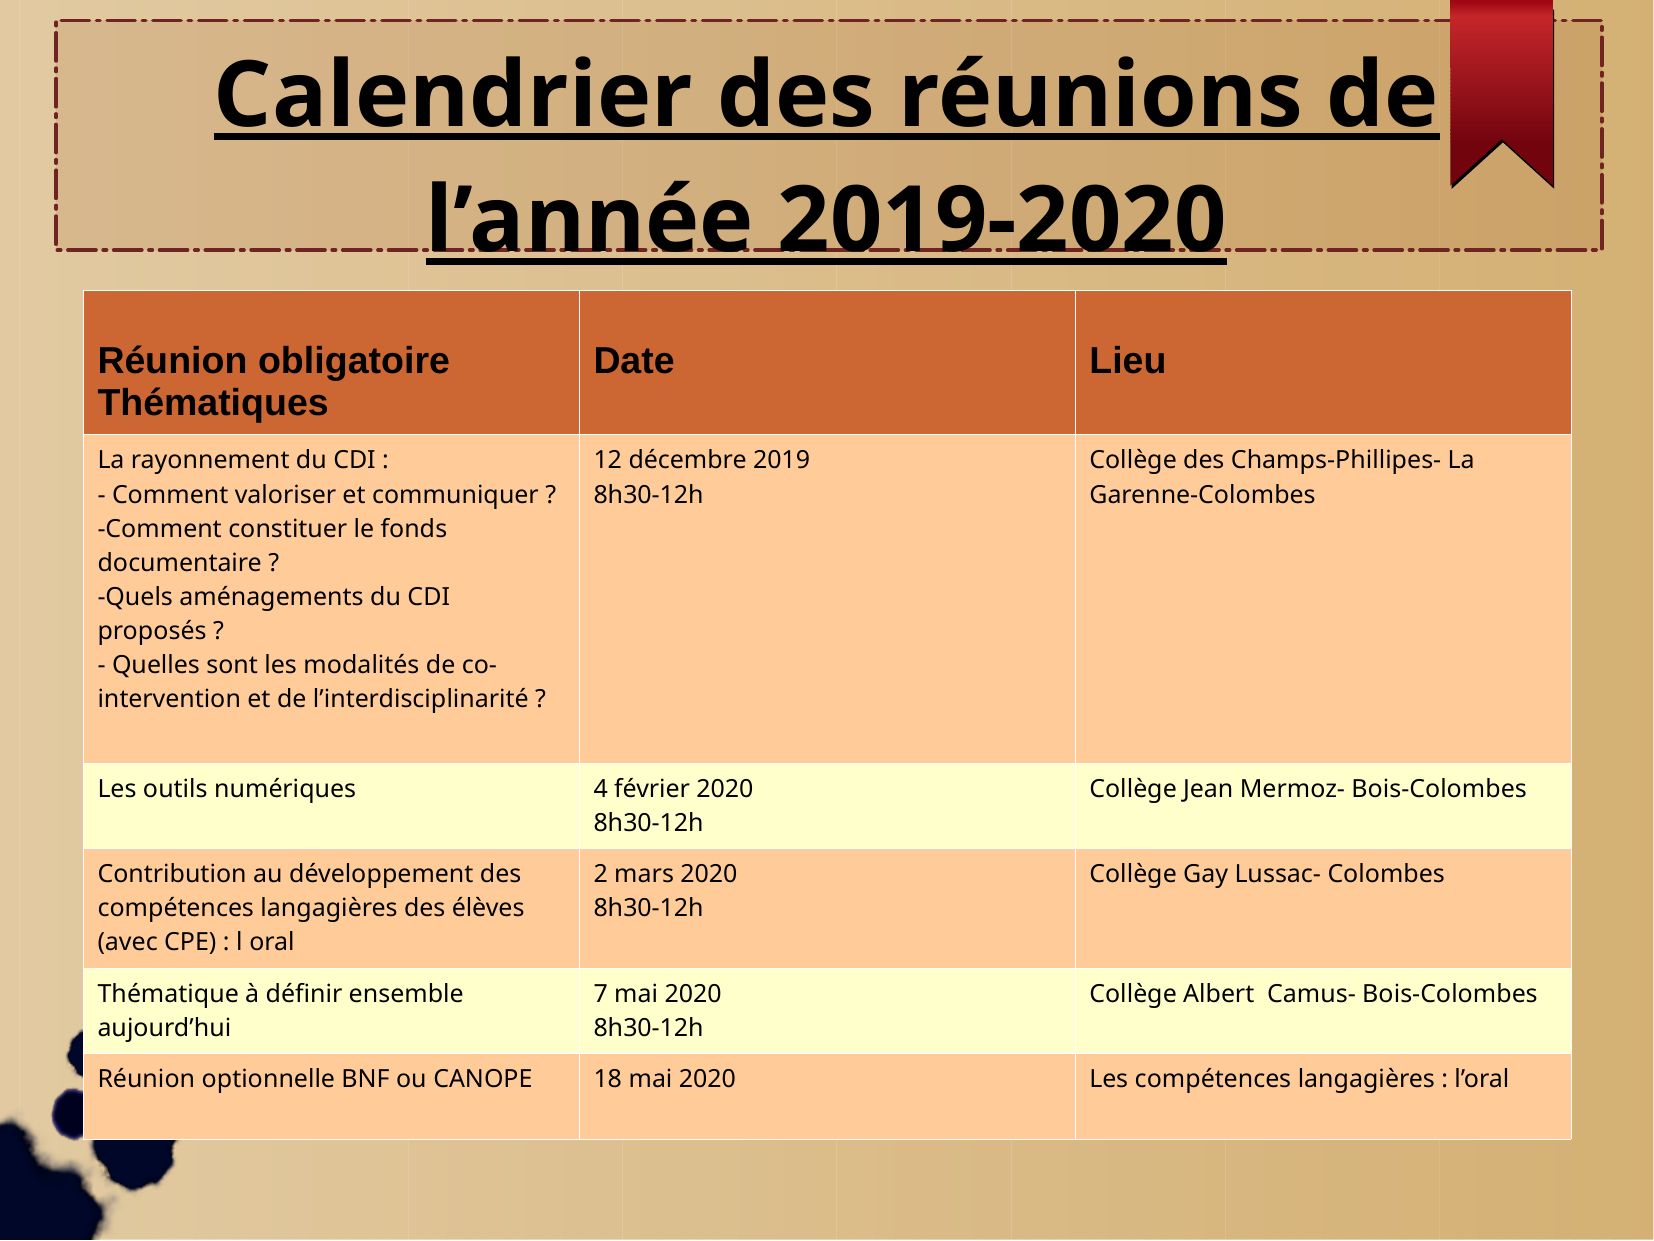

# Calendrier des réunions de l’année 2019-2020
| Réunion obligatoire Thématiques | Date | Lieu |
| --- | --- | --- |
| La rayonnement du CDI : - Comment valoriser et communiquer ? -Comment constituer le fonds documentaire ? -Quels aménagements du CDI proposés ? - Quelles sont les modalités de co-intervention et de l’interdisciplinarité ? | 12 décembre 2019 8h30-12h | Collège des Champs-Phillipes- La Garenne-Colombes |
| Les outils numériques | 4 février 2020 8h30-12h | Collège Jean Mermoz- Bois-Colombes |
| Contribution au développement des compétences langagières des élèves (avec CPE) : l oral | 2 mars 2020 8h30-12h | Collège Gay Lussac- Colombes |
| Thématique à définir ensemble aujourd’hui | 7 mai 2020 8h30-12h | Collège Albert Camus- Bois-Colombes |
| Réunion optionnelle BNF ou CANOPE | 18 mai 2020 | Les compétences langagières : l’oral |